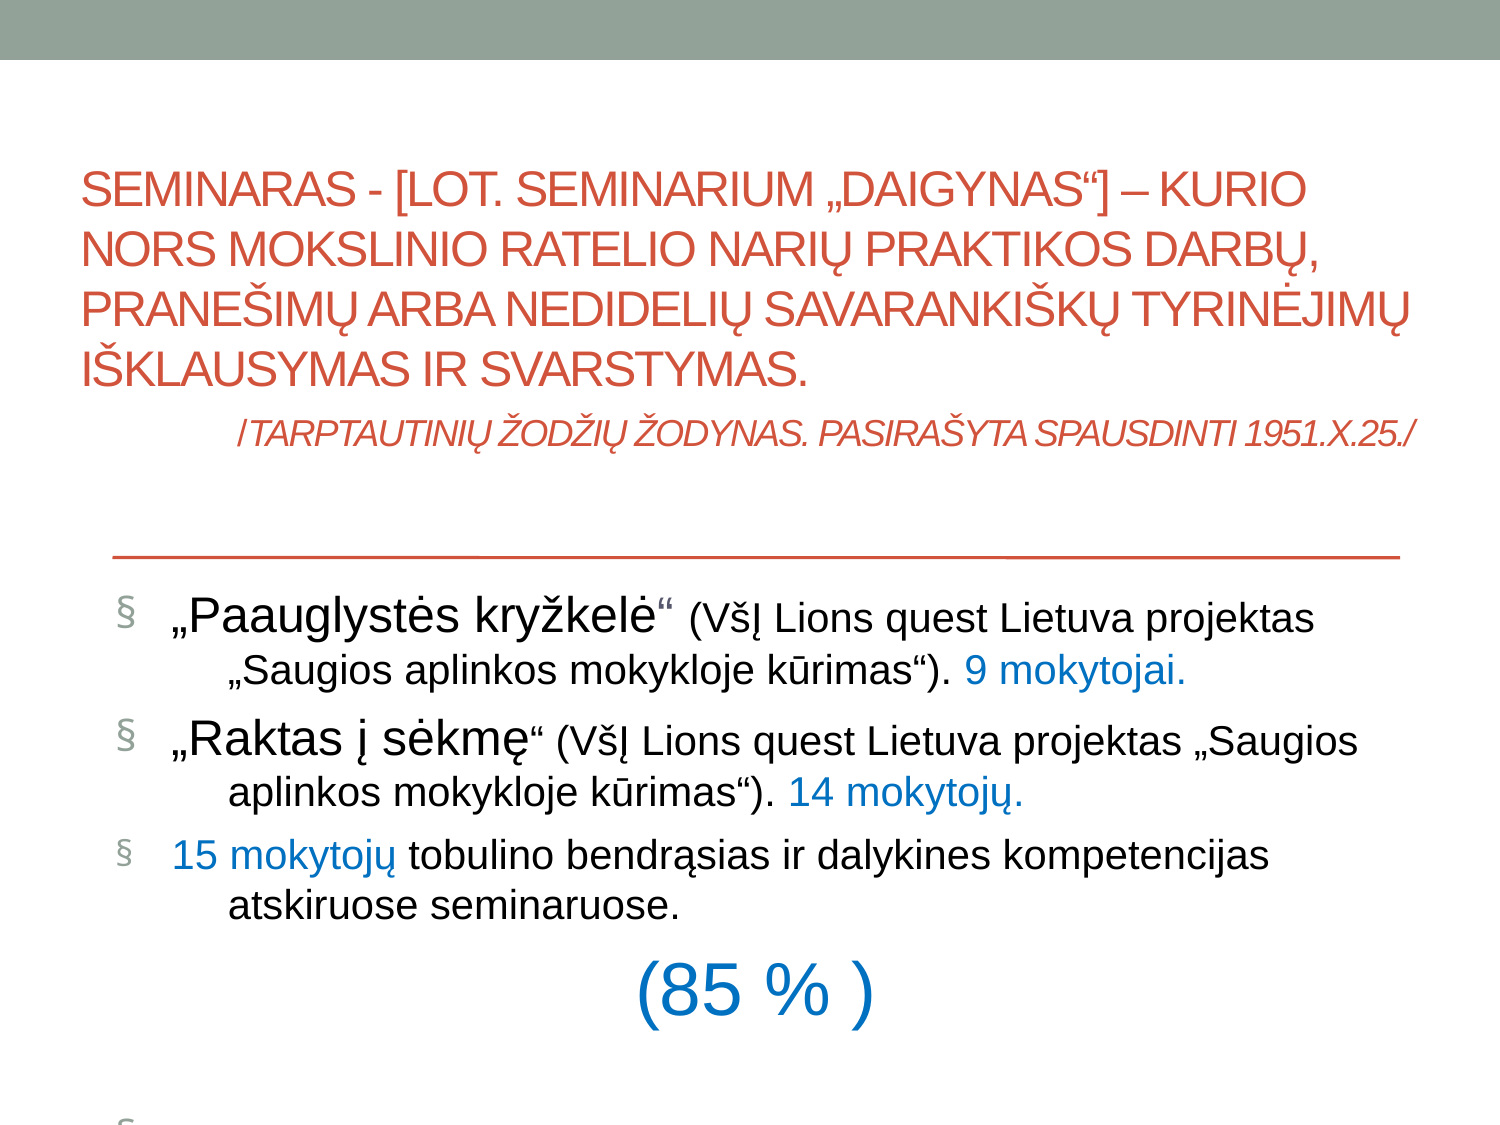

# SEMINARAS - [lot. SEMINARIUM „DAIGYNAS“] – KURIO NORS MOKSLINIO RATELIO NARIŲ PRAKTIKOS DARBŲ, PRANEŠIMŲ ARBA NEDIDELIŲ SAVARANKIŠKŲ TYRINĖJIMŲ IŠKLAUSYMAS IR SVARSTYMAS. /TARPTAUTINIŲ ŽODŽIŲ ŽODYNAS. PASIRAŠYTA SPAUSDINTI 1951.X.25./
„Paauglystės kryžkelė“ (VšĮ Lions quest Lietuva projektas „Saugios aplinkos mokykloje kūrimas“). 9 mokytojai.
„Raktas į sėkmę“ (VšĮ Lions quest Lietuva projektas „Saugios aplinkos mokykloje kūrimas“). 14 mokytojų.
15 mokytojų tobulino bendrąsias ir dalykines kompetencijas atskiruose seminaruose.
(85 % )